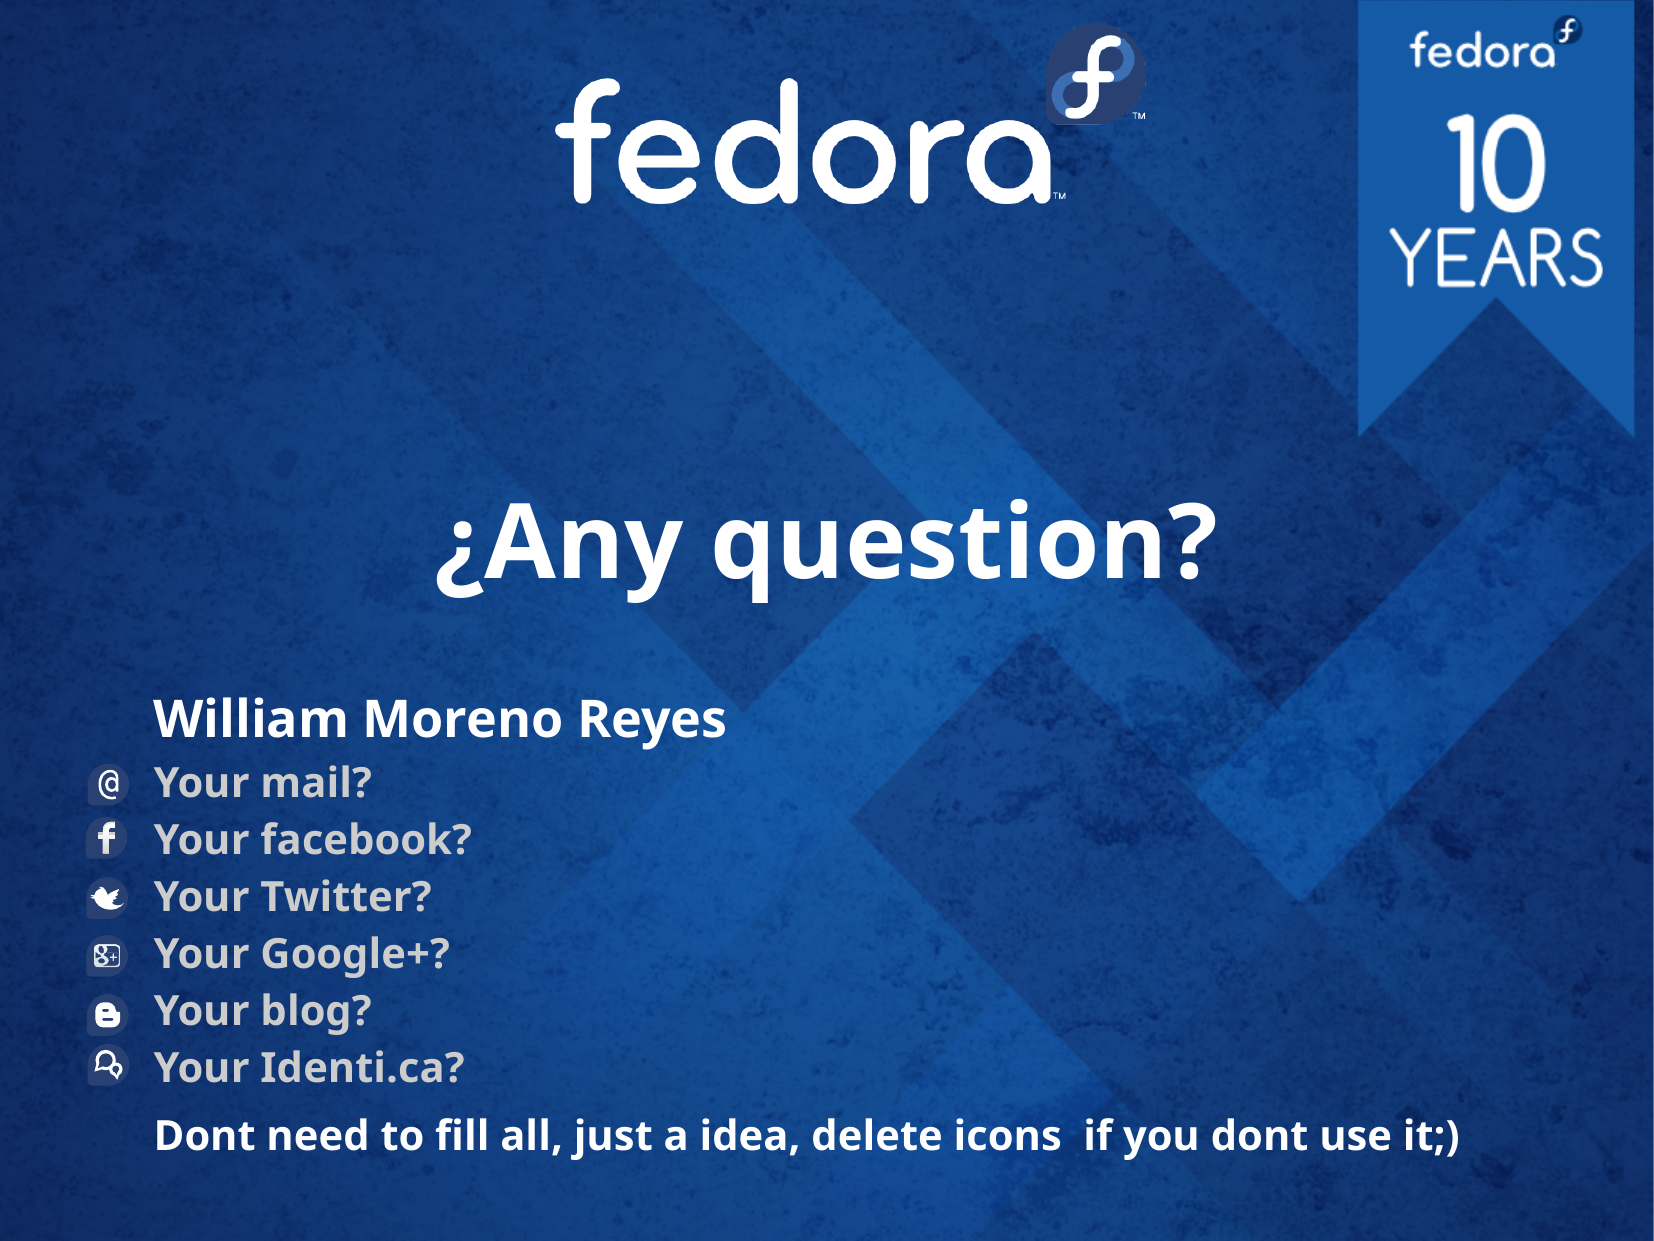

# ¿Any question?
William Moreno Reyes
Your mail?
Your facebook?
Your Twitter?
Your Google+?
Your blog?
Your Identi.ca?
Dont need to fill all, just a idea, delete icons if you dont use it;)